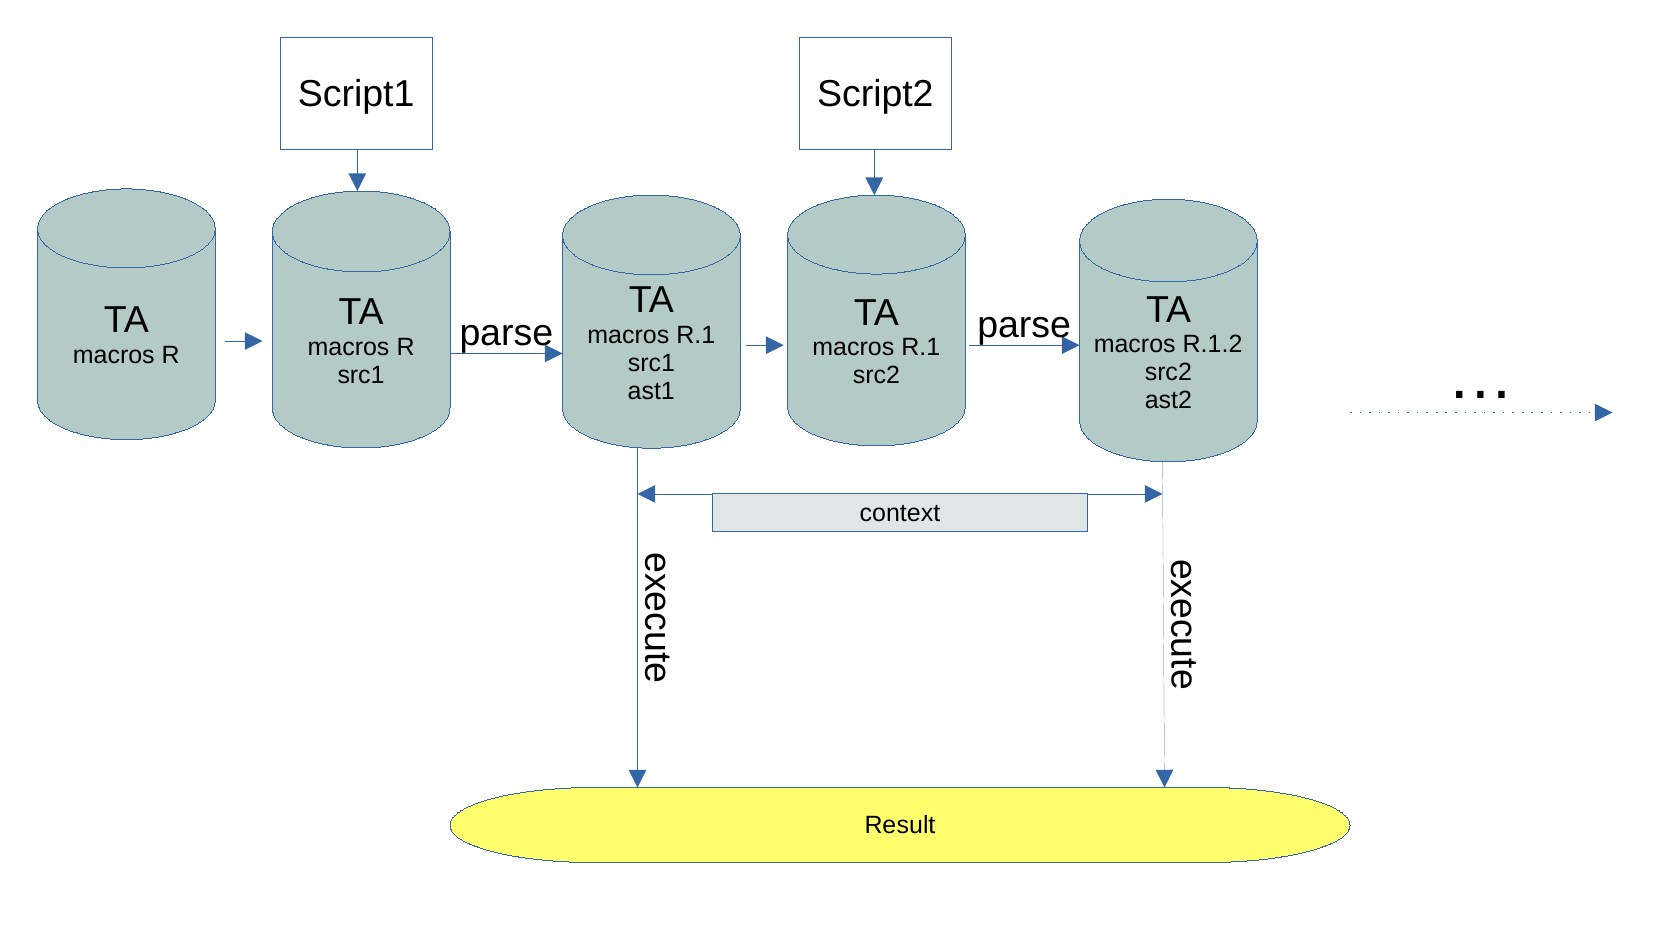

Script1
Script2
TA
macros R
TA
macros R
src1
TA
macros R.1
src1
ast1
TA
macros R.1
src2
TA
macros R.1.2
src2
ast2
parse
parse
…
execute
execute
context
Result